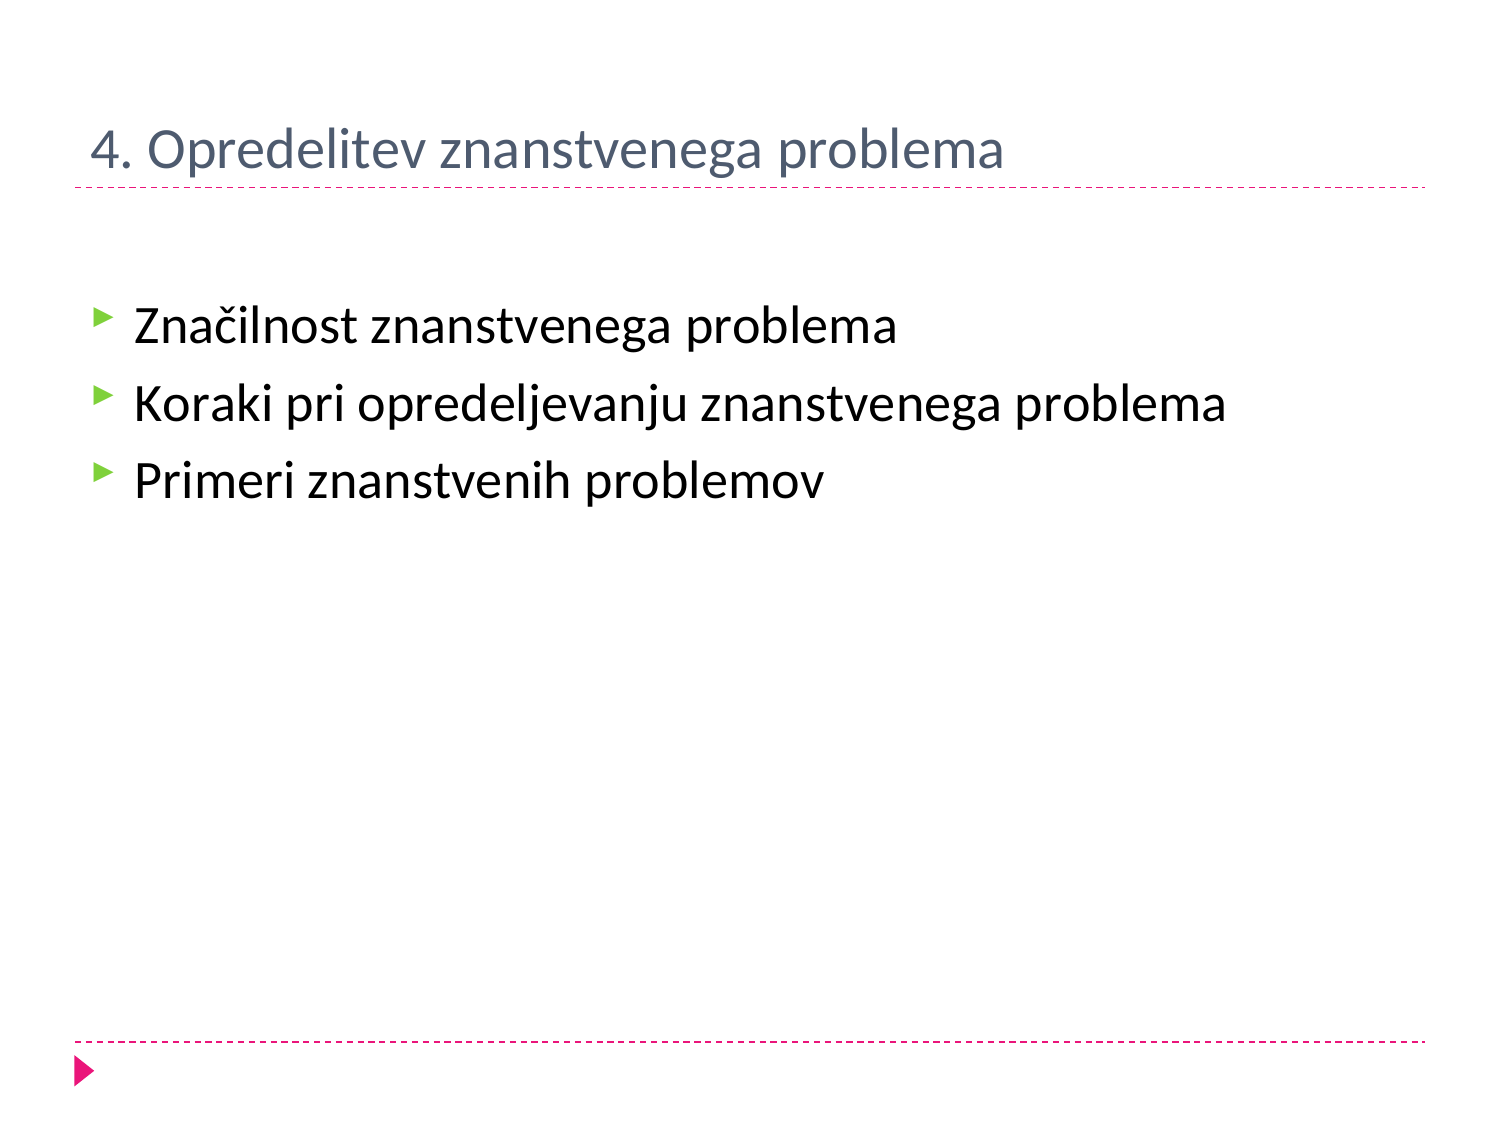

# 4. Opredelitev znanstvenega problema
Značilnost znanstvenega problema
Koraki pri opredeljevanju znanstvenega problema
Primeri znanstvenih problemov